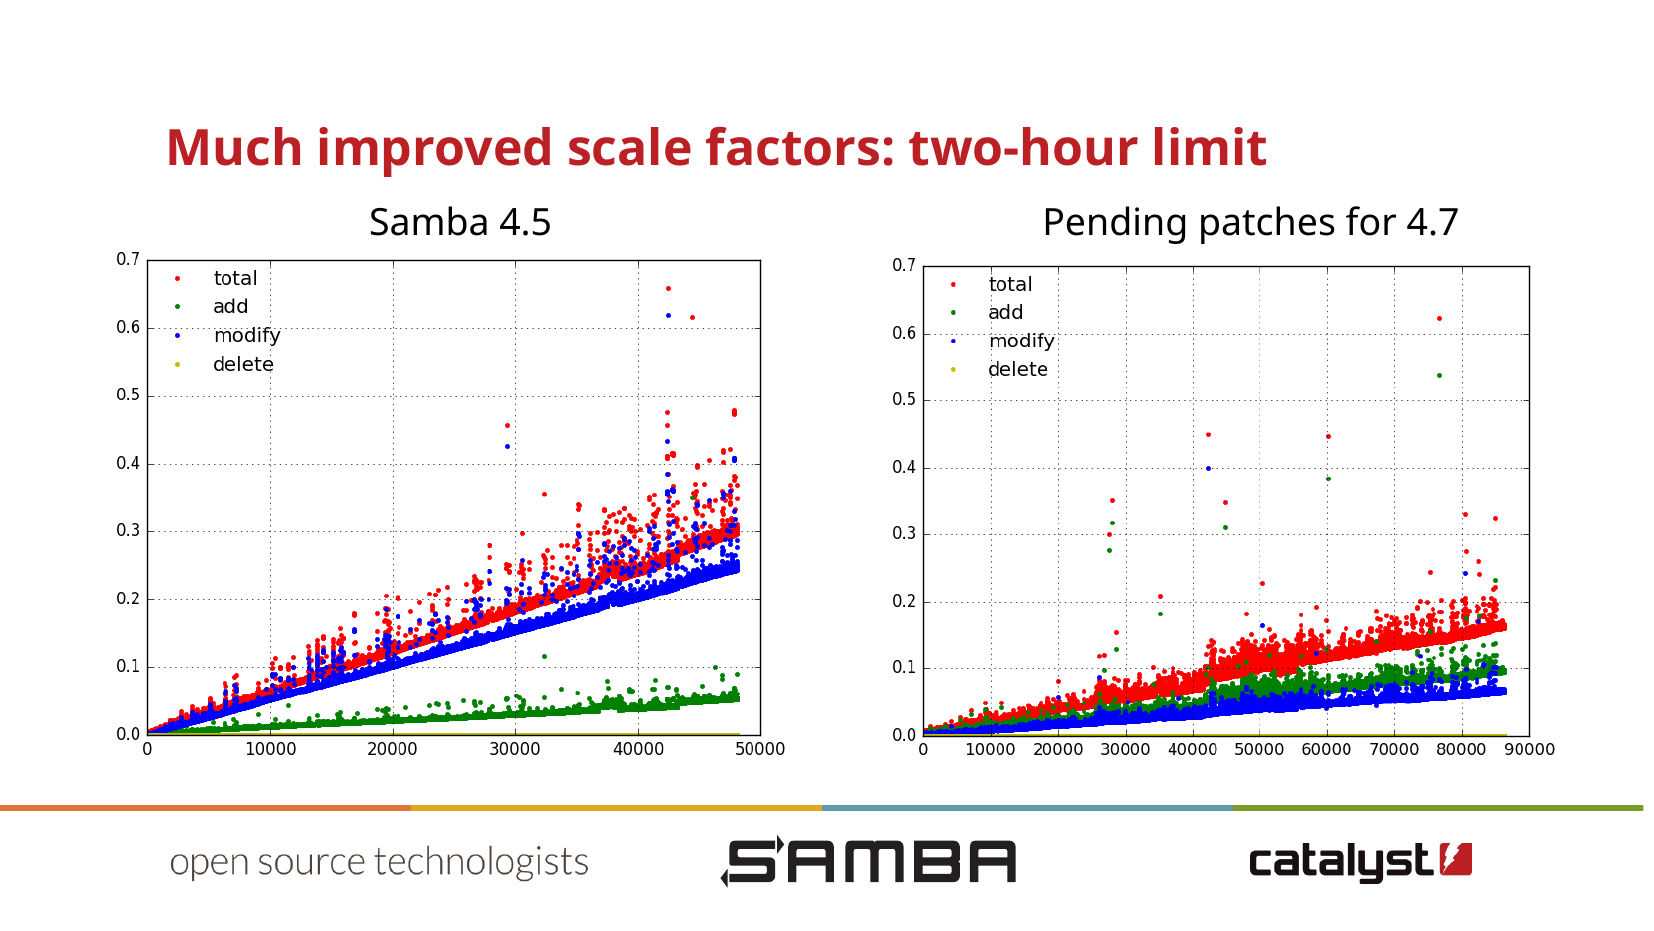

# Much improved scale factors: two-hour limit
Samba 4.5
Pending patches for 4.7